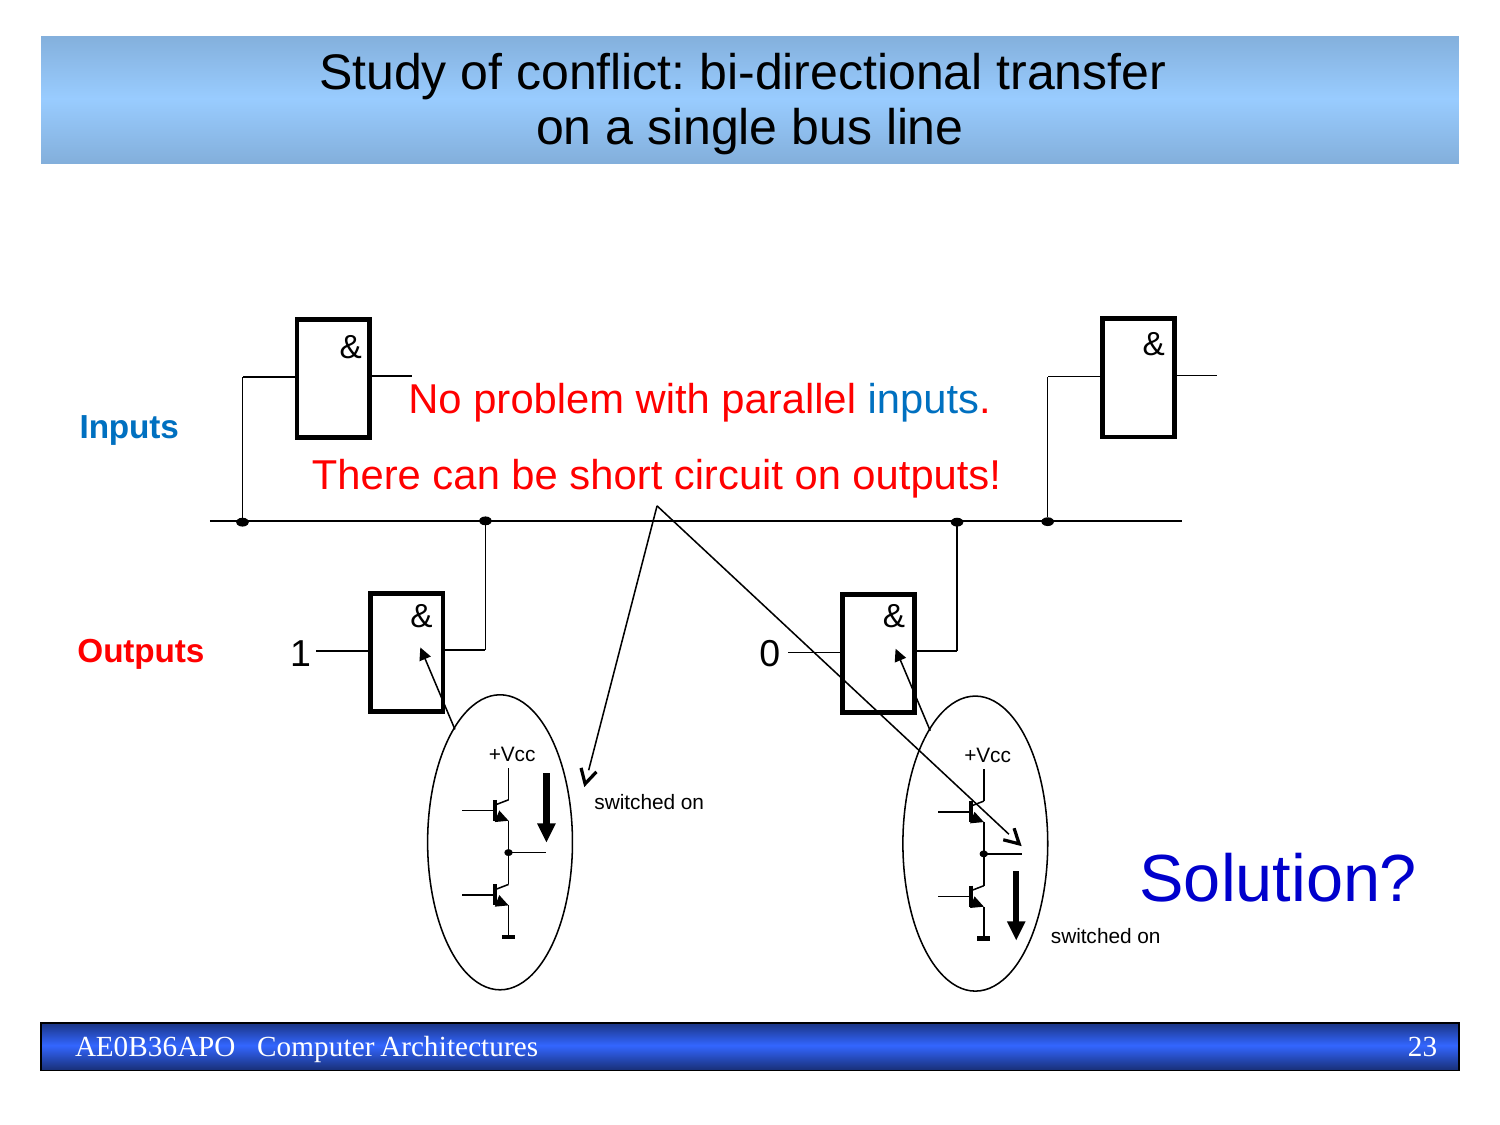

# Study of conflict: bi-directional transfer on a single bus line
&
&
No problem with parallel inputs.
There can be short circuit on outputs!
Inputs
&
&
1
0
Outputs
+Vcc
+Vcc
switched on
Solution?
switched on
AE0B36APO Computer Architectures
23